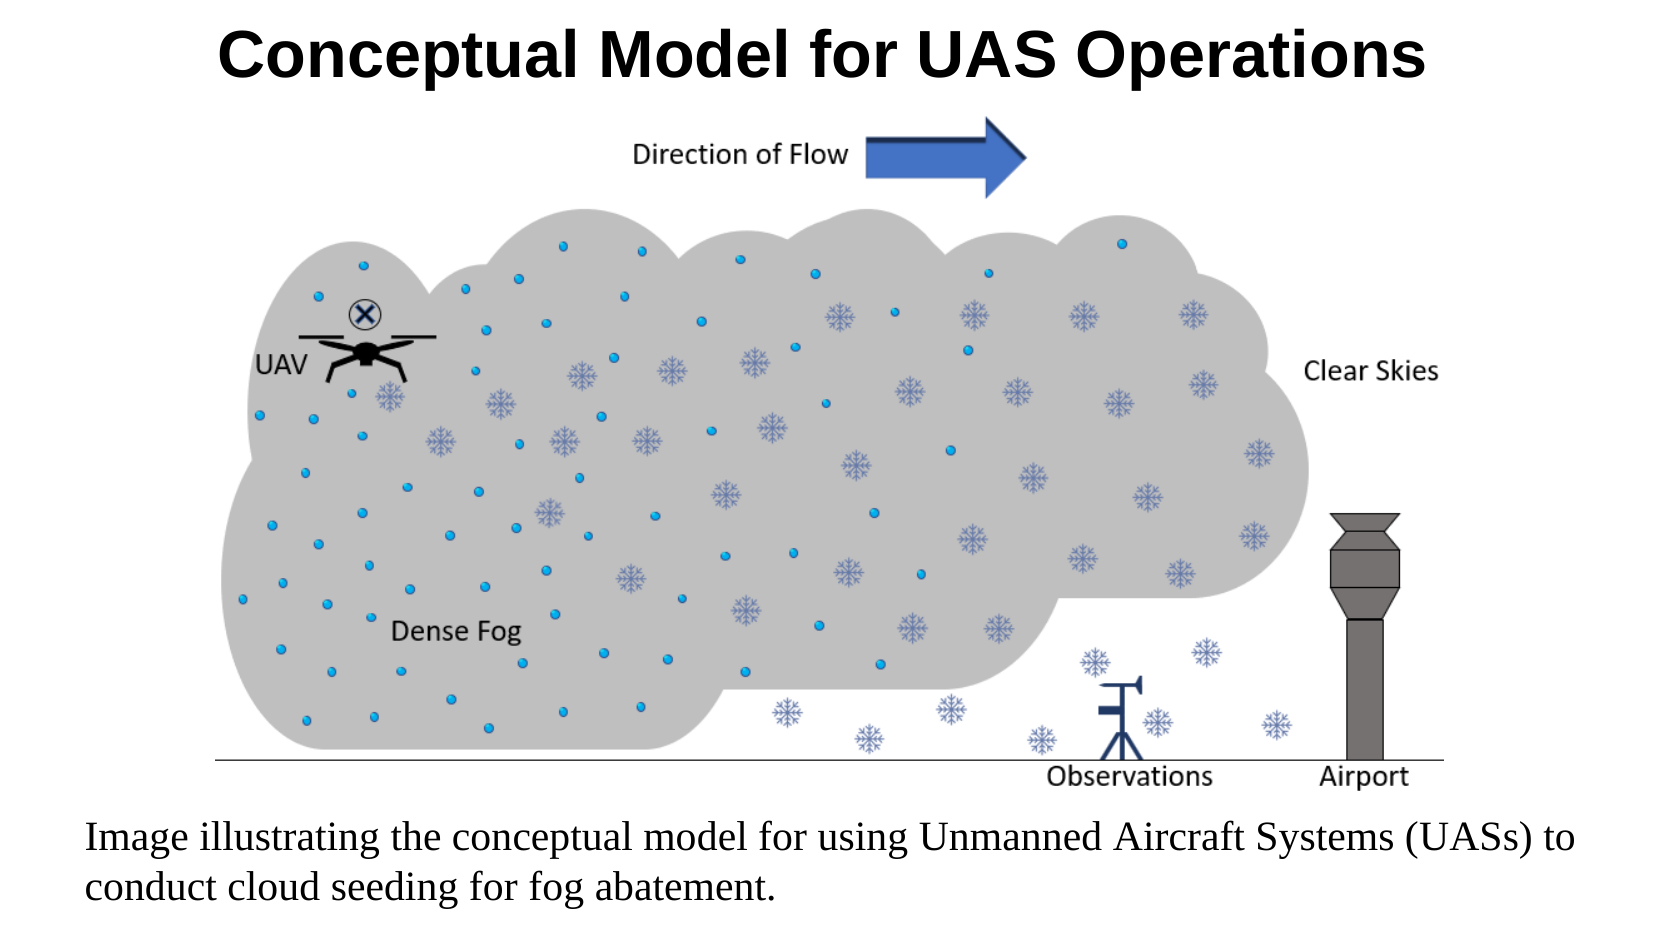

# Conceptual Model for UAS Operations
Image illustrating the conceptual model for using Unmanned Aircraft Systems (UASs) to conduct cloud seeding for fog abatement.